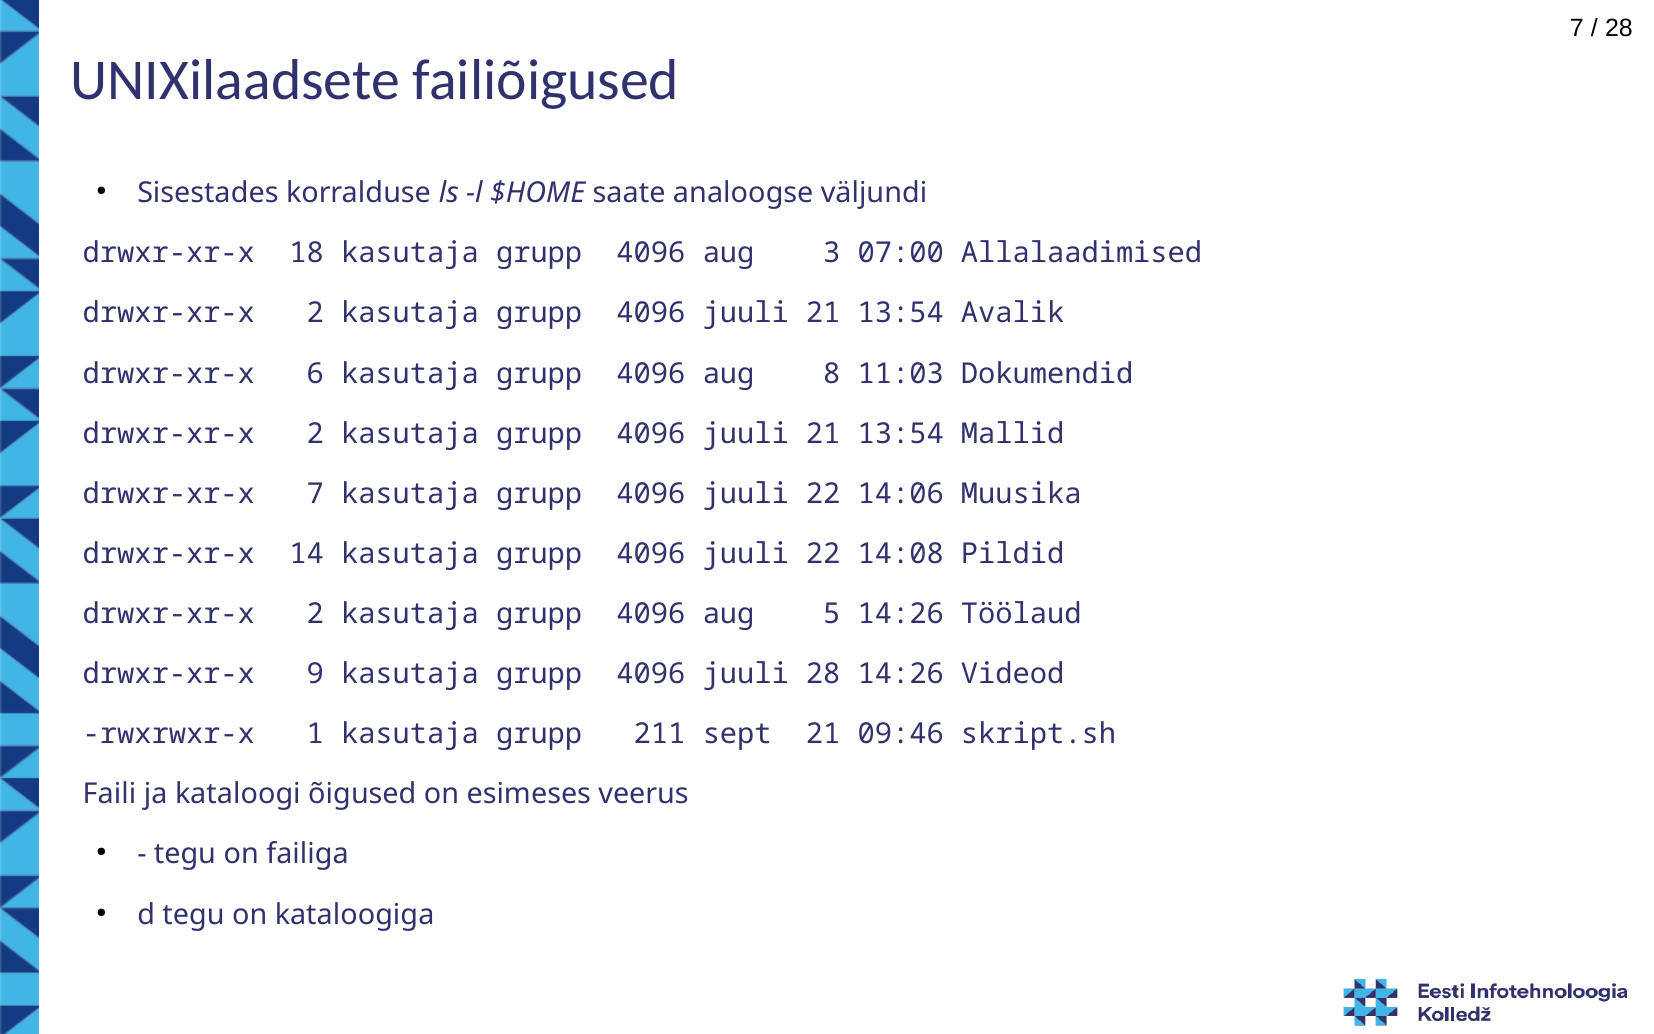

# UNIXilaadsete failiõigused
Sisestades korralduse ls -l $HOME saate analoogse väljundi
drwxr-xr-x 18 kasutaja grupp 4096 aug 3 07:00 Allalaadimised
drwxr-xr-x 2 kasutaja grupp 4096 juuli 21 13:54 Avalik
drwxr-xr-x 6 kasutaja grupp 4096 aug 8 11:03 Dokumendid
drwxr-xr-x 2 kasutaja grupp 4096 juuli 21 13:54 Mallid
drwxr-xr-x 7 kasutaja grupp 4096 juuli 22 14:06 Muusika
drwxr-xr-x 14 kasutaja grupp 4096 juuli 22 14:08 Pildid
drwxr-xr-x 2 kasutaja grupp 4096 aug 5 14:26 Töölaud
drwxr-xr-x 9 kasutaja grupp 4096 juuli 28 14:26 Videod
-rwxrwxr-x 1 kasutaja grupp 211 sept 21 09:46 skript.sh
Faili ja kataloogi õigused on esimeses veerus
- tegu on failiga
d tegu on kataloogiga